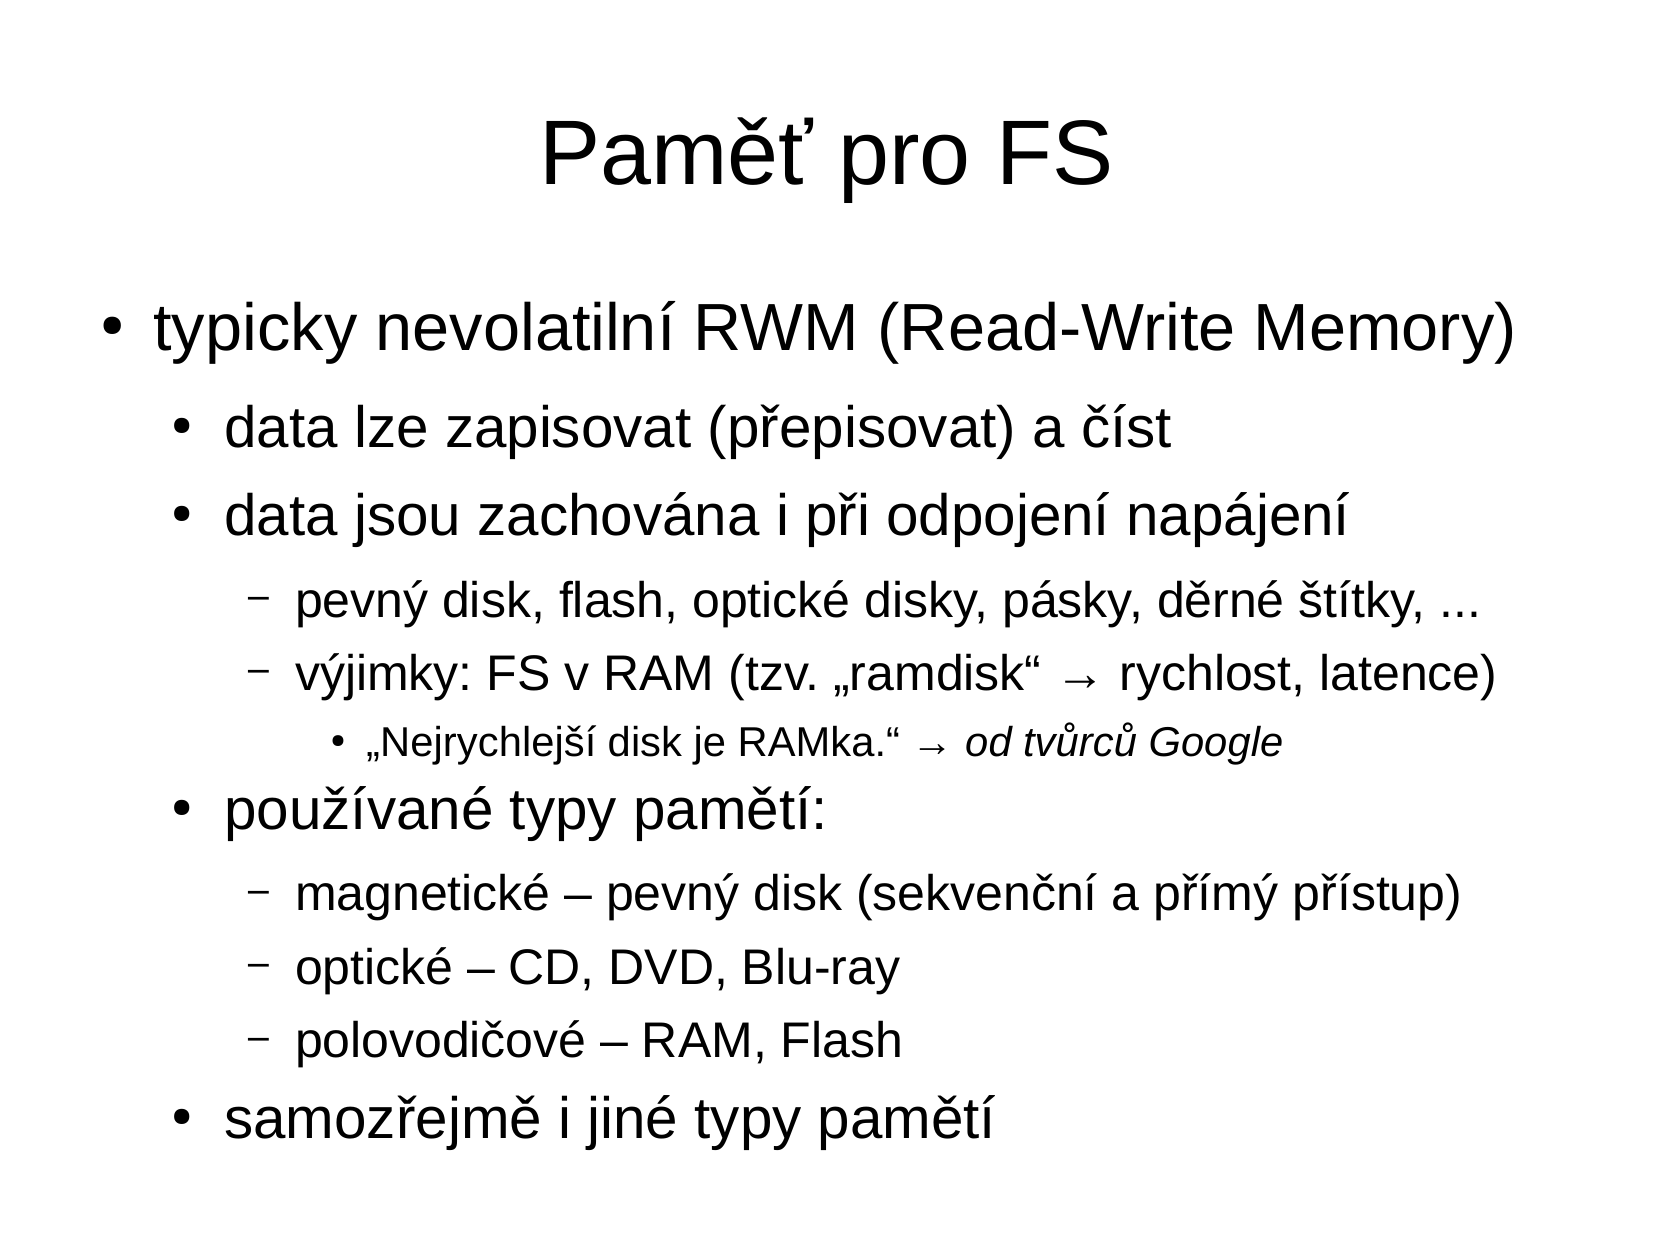

# Paměť pro FS
typicky nevolatilní RWM (Read-Write Memory)
data lze zapisovat (přepisovat) a číst
data jsou zachována i při odpojení napájení
pevný disk, flash, optické disky, pásky, děrné štítky, ...
výjimky: FS v RAM (tzv. „ramdisk“ → rychlost, latence)
„Nejrychlejší disk je RAMka.“ → od tvůrců Google
používané typy pamětí:
magnetické – pevný disk (sekvenční a přímý přístup)
optické – CD, DVD, Blu-ray
polovodičové – RAM, Flash
samozřejmě i jiné typy pamětí